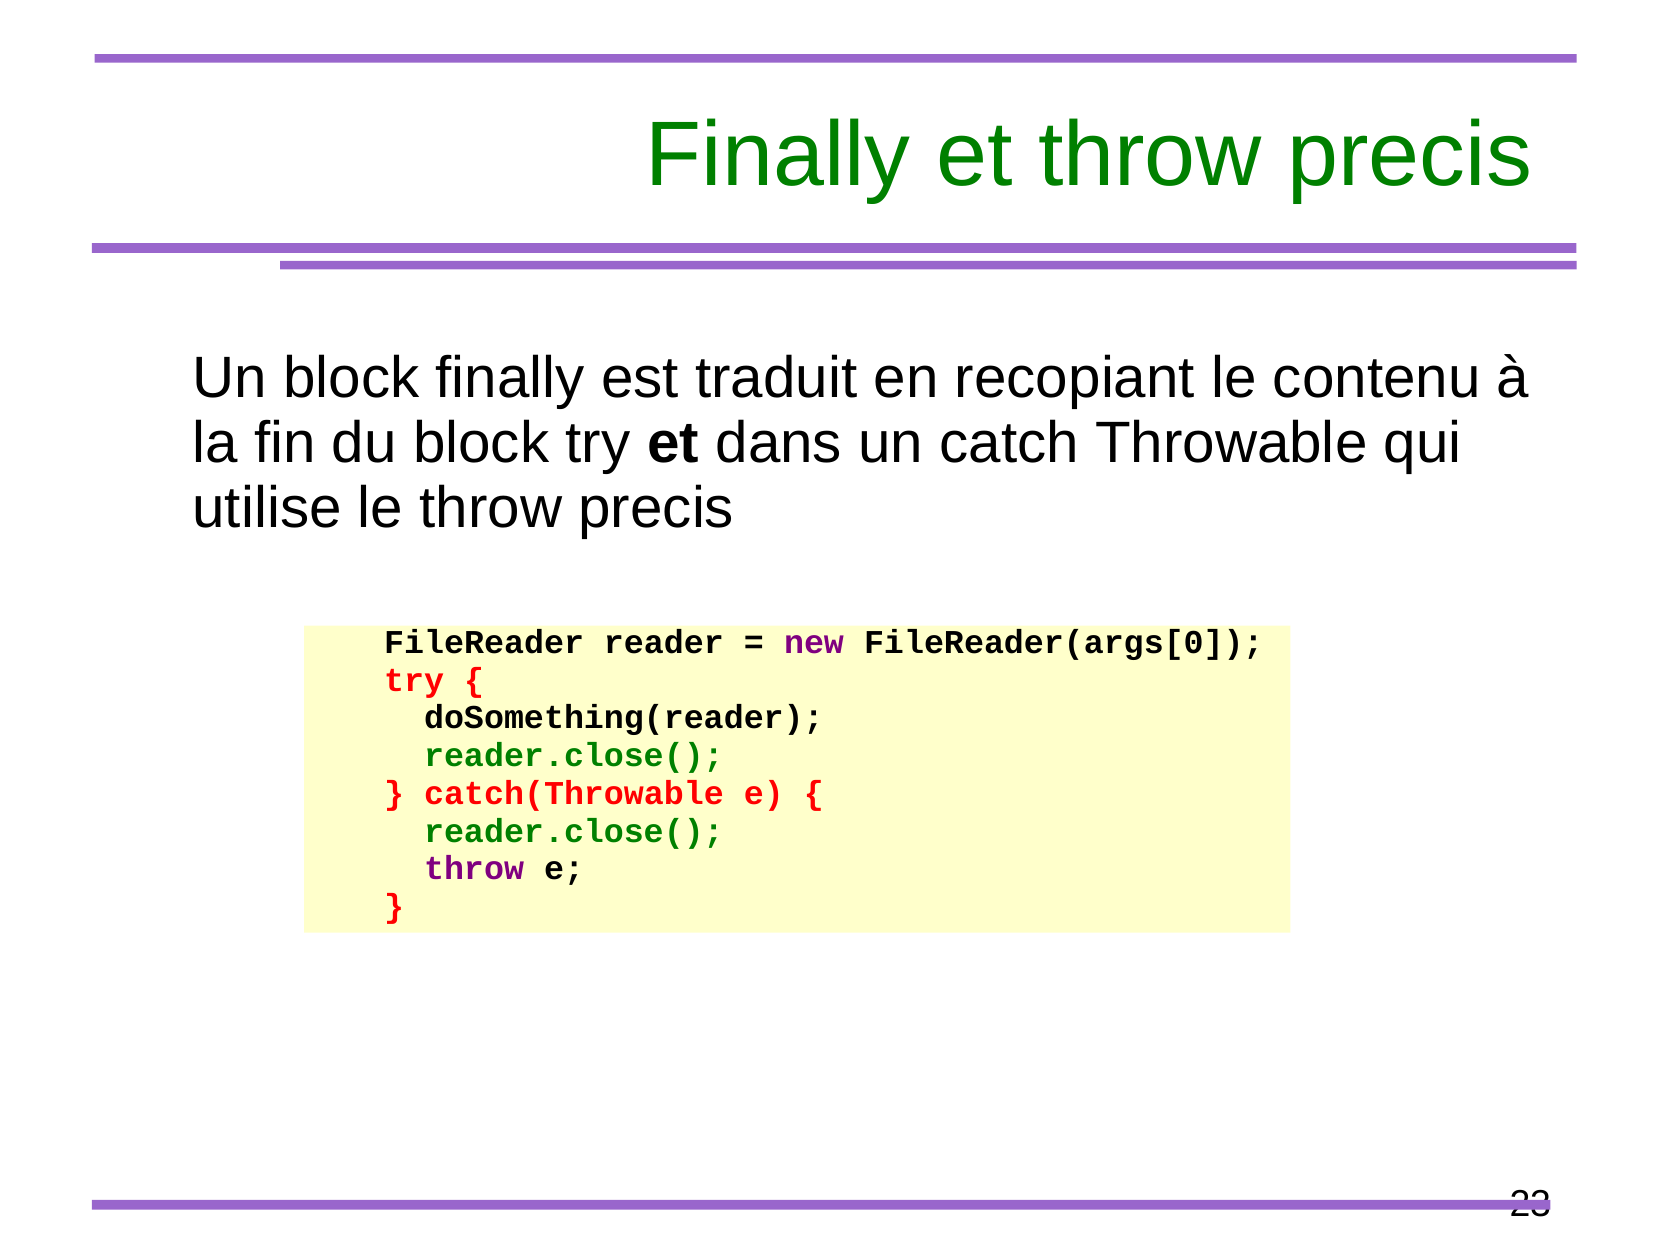

# Finally et throw precis
Un block finally est traduit en recopiant le contenu à la fin du block try et dans un catch Throwable qui utilise le throw precis
 FileReader reader = new FileReader(args[0]);
 try {
 doSomething(reader);
 reader.close();
 } catch(Throwable e) {
 reader.close();
 throw e;
 }